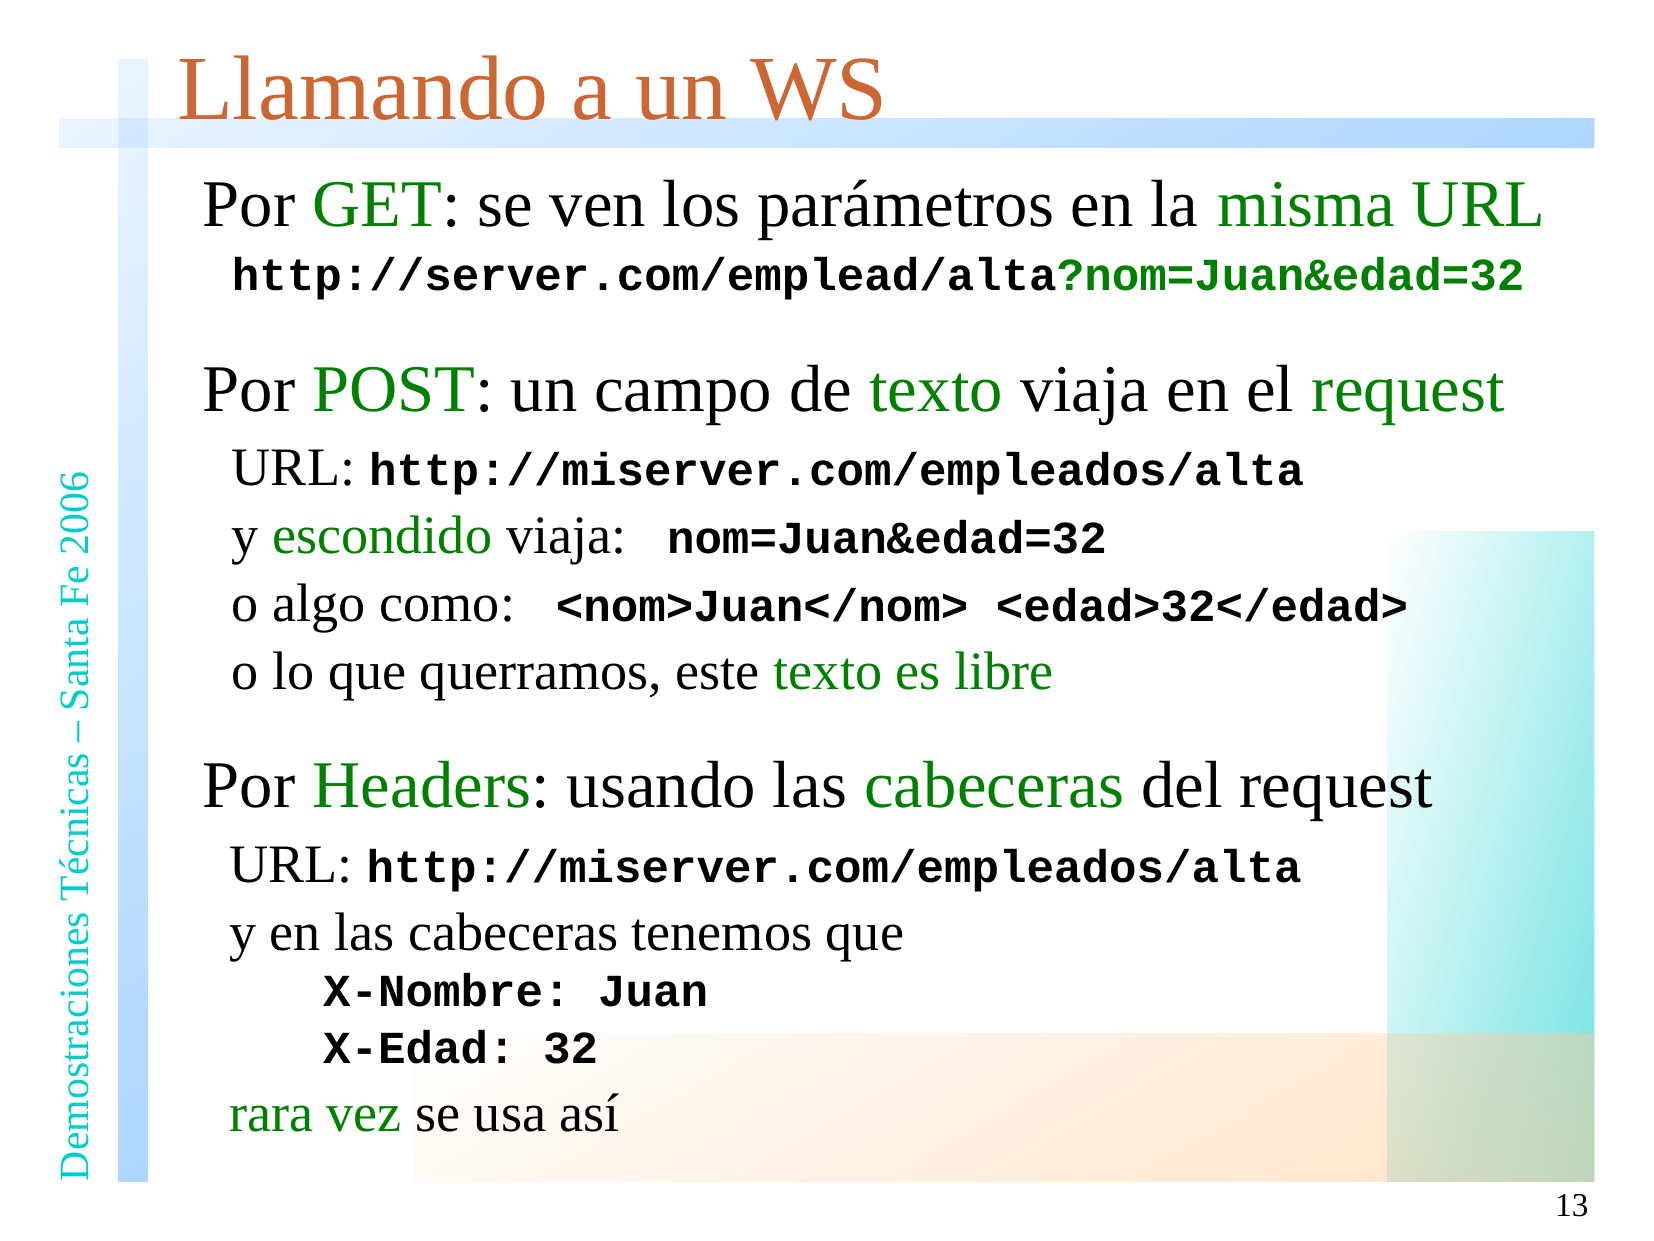

# Llamando a un WS
 Por GET: se ven los parámetros en la misma URL
http://server.com/emplead/alta?nom=Juan&edad=32
 Por POST: un campo de texto viaja en el request
URL: http://miserver.com/empleados/alta
y escondido viaja: nom=Juan&edad=32
o algo como: <nom>Juan</nom> <edad>32</edad>
o lo que querramos, este texto es libre
 Por Headers: usando las cabeceras del request
URL: http://miserver.com/empleados/alta
y en las cabeceras tenemos que
X-Nombre: Juan
X-Edad: 32
rara vez se usa así